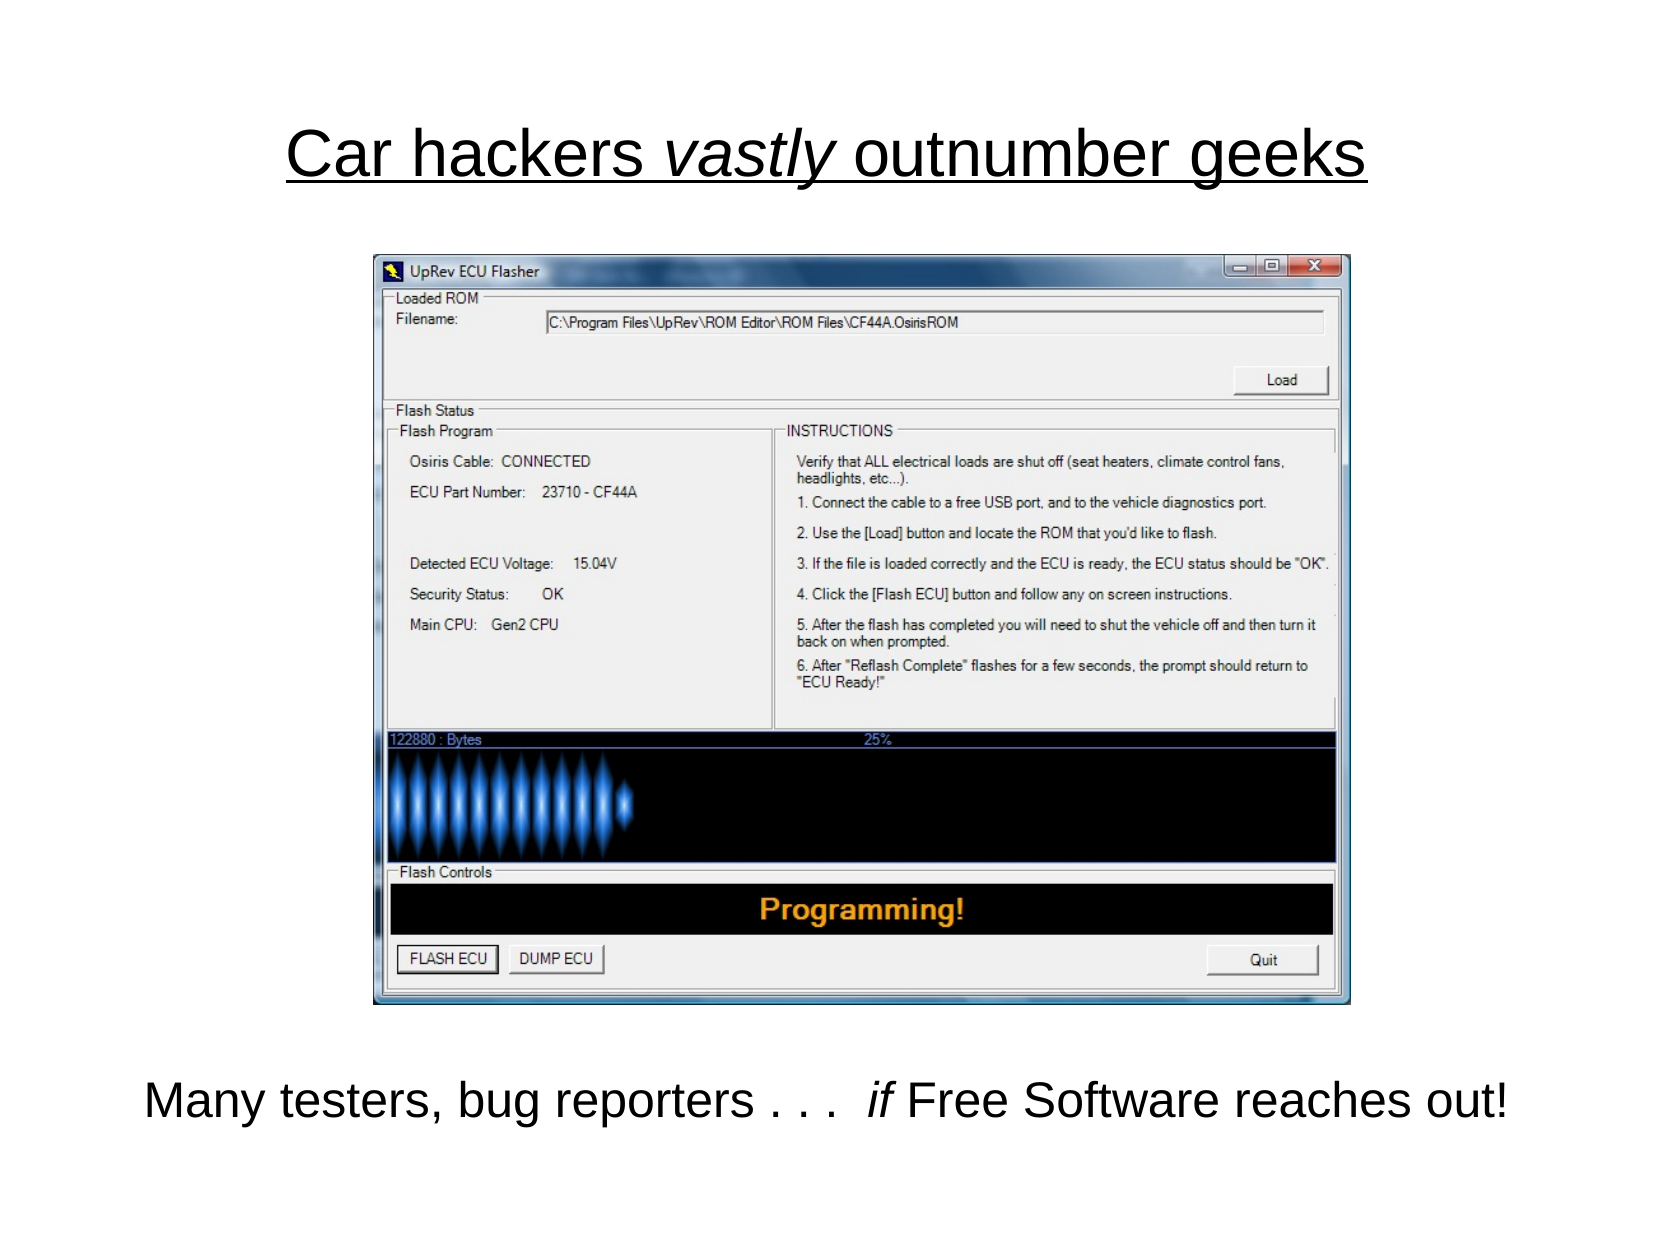

# Car hackers vastly outnumber geeks
Many testers, bug reporters . . . if Free Software reaches out!